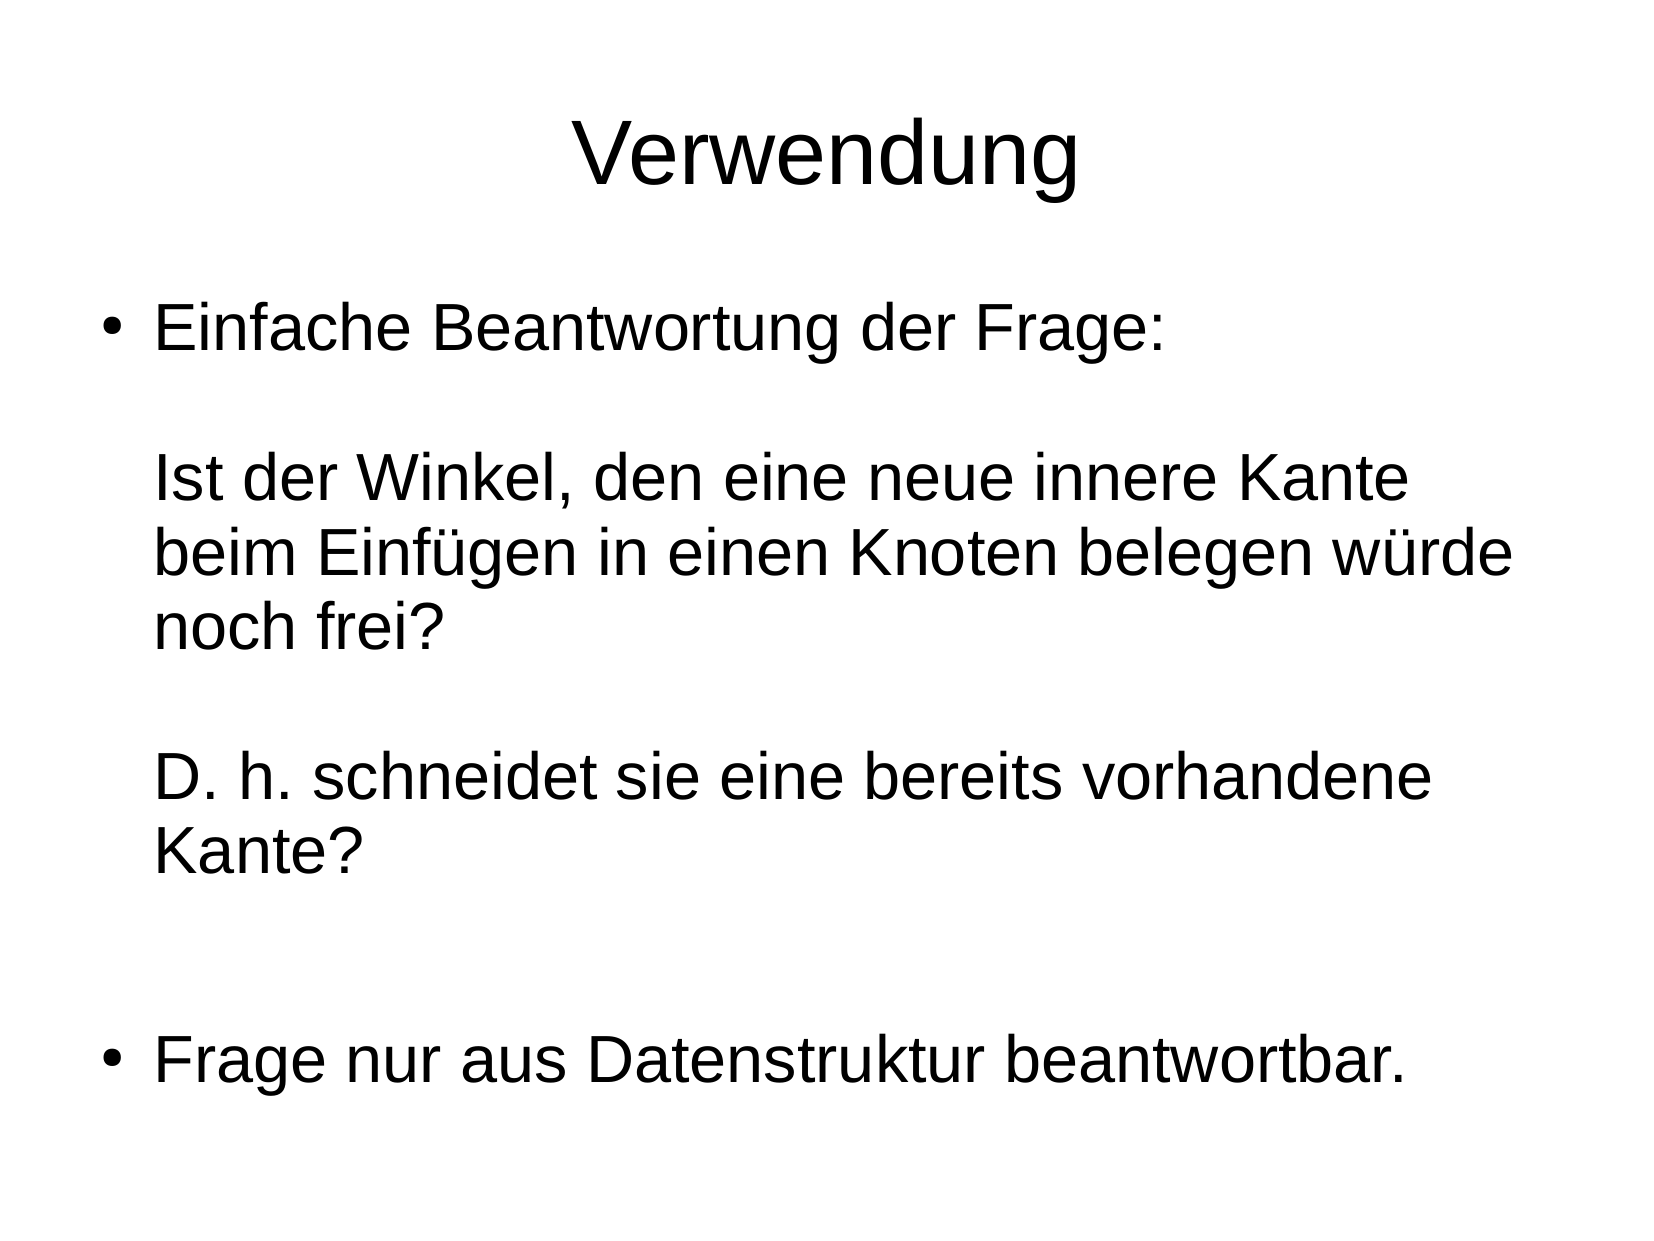

# Verwendung
Einfache Beantwortung der Frage:
Ist der Winkel, den eine neue innere Kante beim Einfügen in einen Knoten belegen würde noch frei?
D. h. schneidet sie eine bereits vorhandene Kante?
Frage nur aus Datenstruktur beantwortbar.